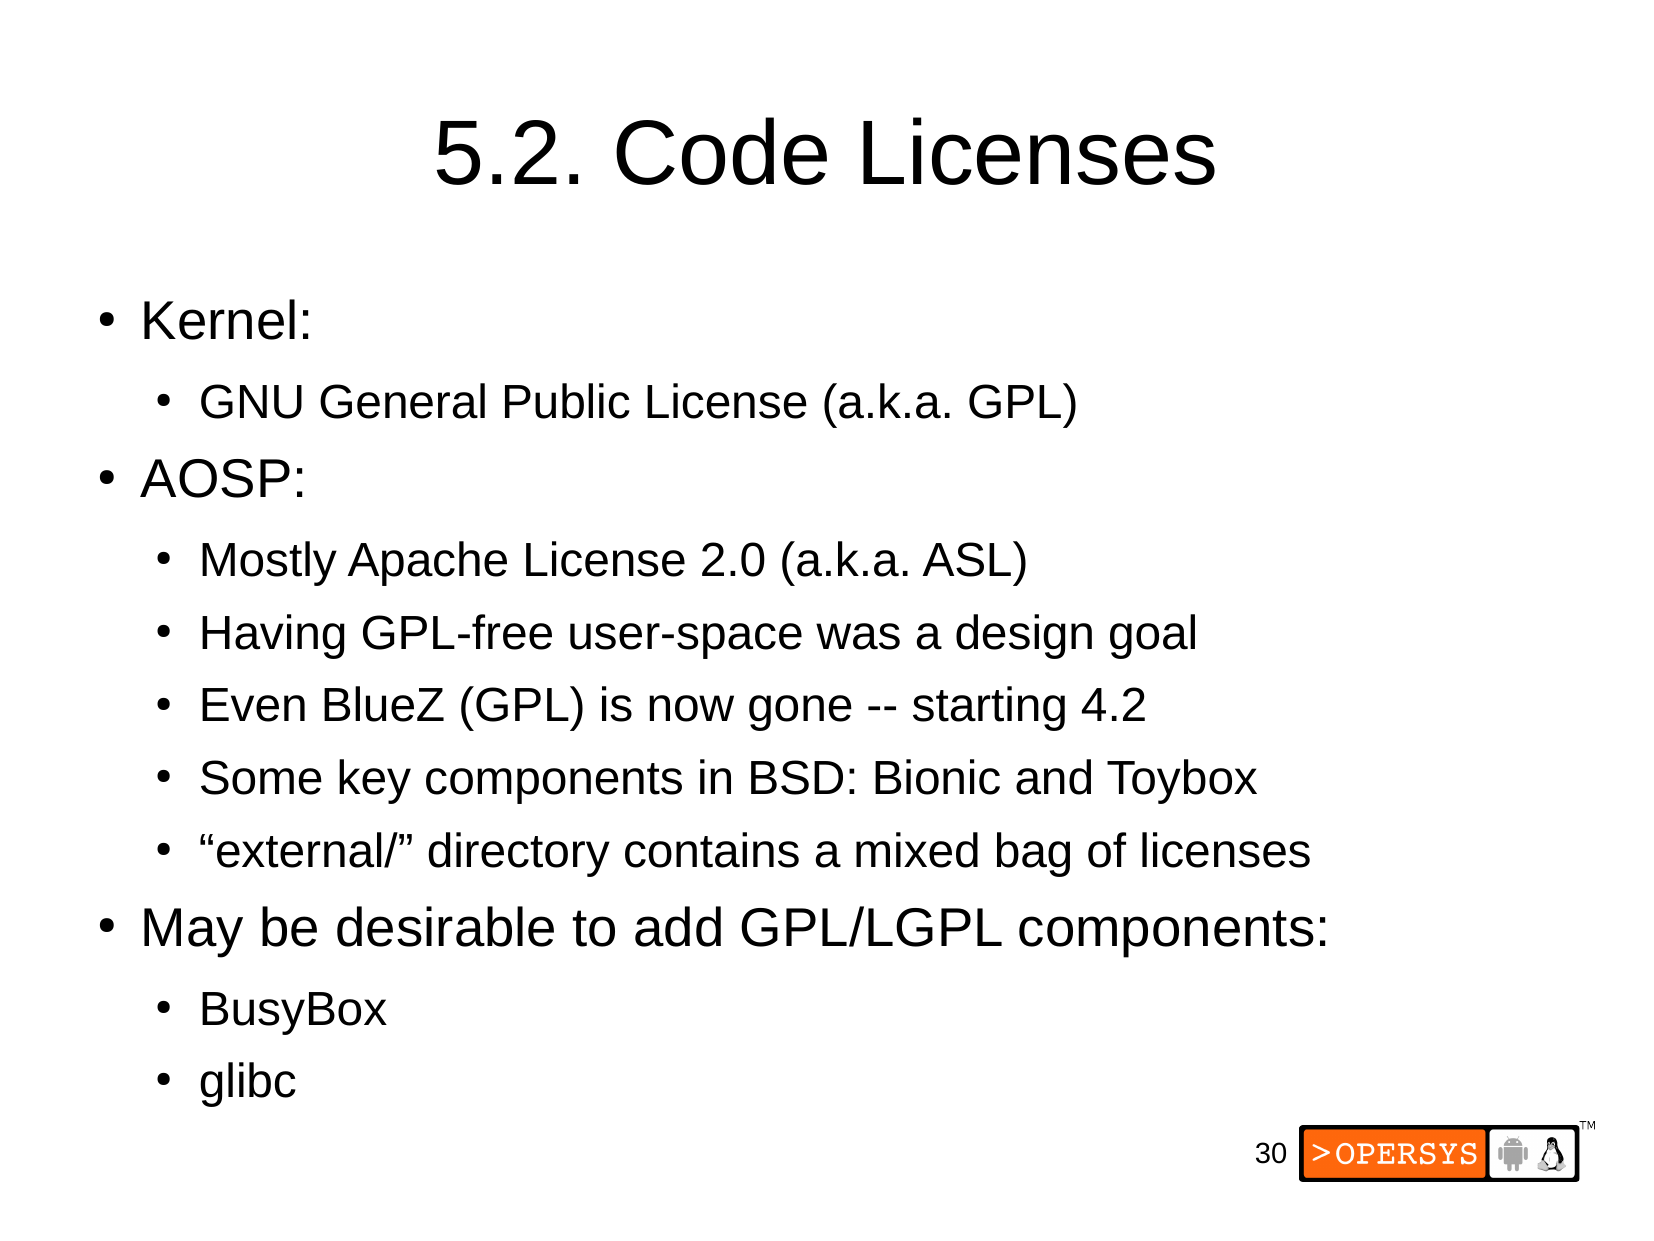

# 5.2. Code Licenses
Kernel:
GNU General Public License (a.k.a. GPL)
AOSP:
Mostly Apache License 2.0 (a.k.a. ASL)
Having GPL-free user-space was a design goal
Even BlueZ (GPL) is now gone -- starting 4.2
Some key components in BSD: Bionic and Toybox
“external/” directory contains a mixed bag of licenses
May be desirable to add GPL/LGPL components:
BusyBox
glibc